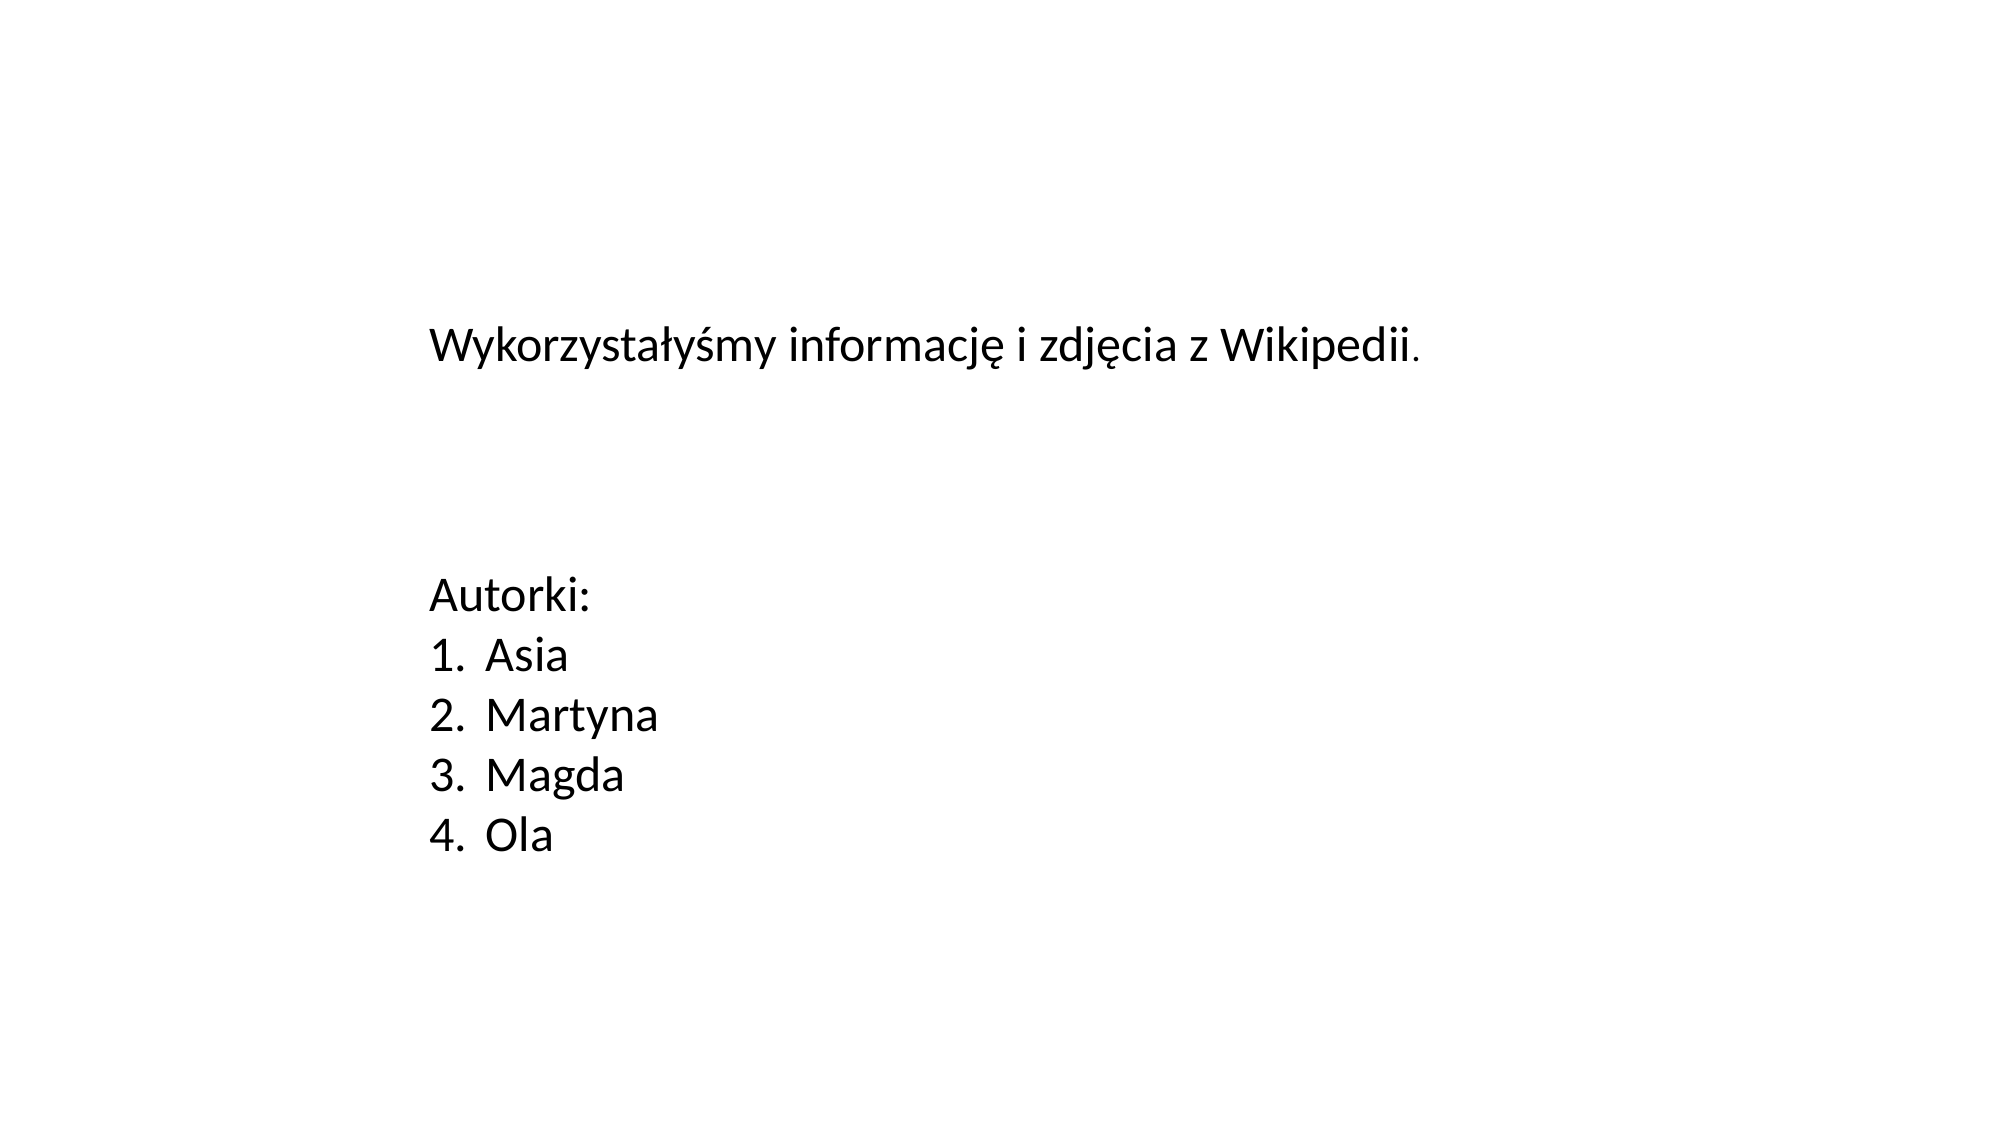

Wykorzystałyśmy informację i zdjęcia z Wikipedii.
Autorki:
Asia
Martyna
Magda
Ola